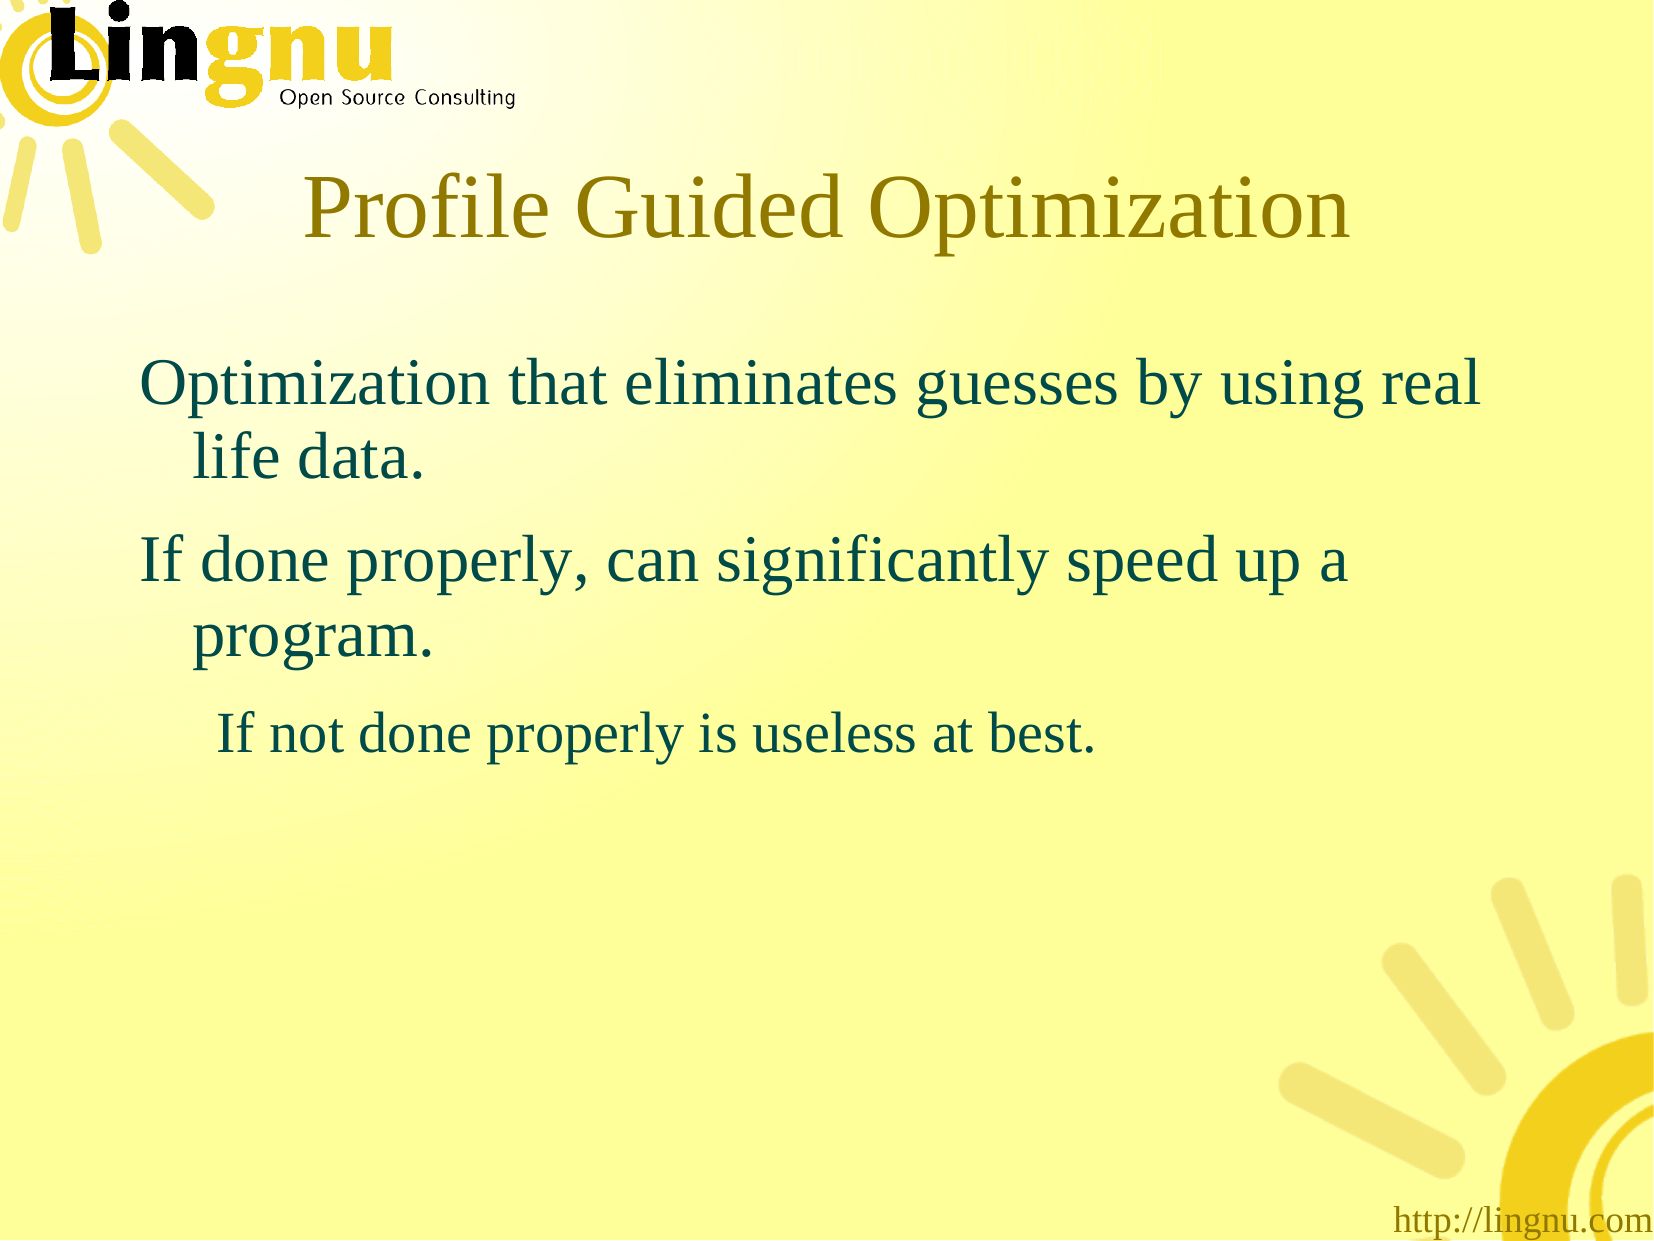

# Profile Guided Optimization
Optimization that eliminates guesses by using real life data.
If done properly, can significantly speed up a program.
If not done properly is useless at best.